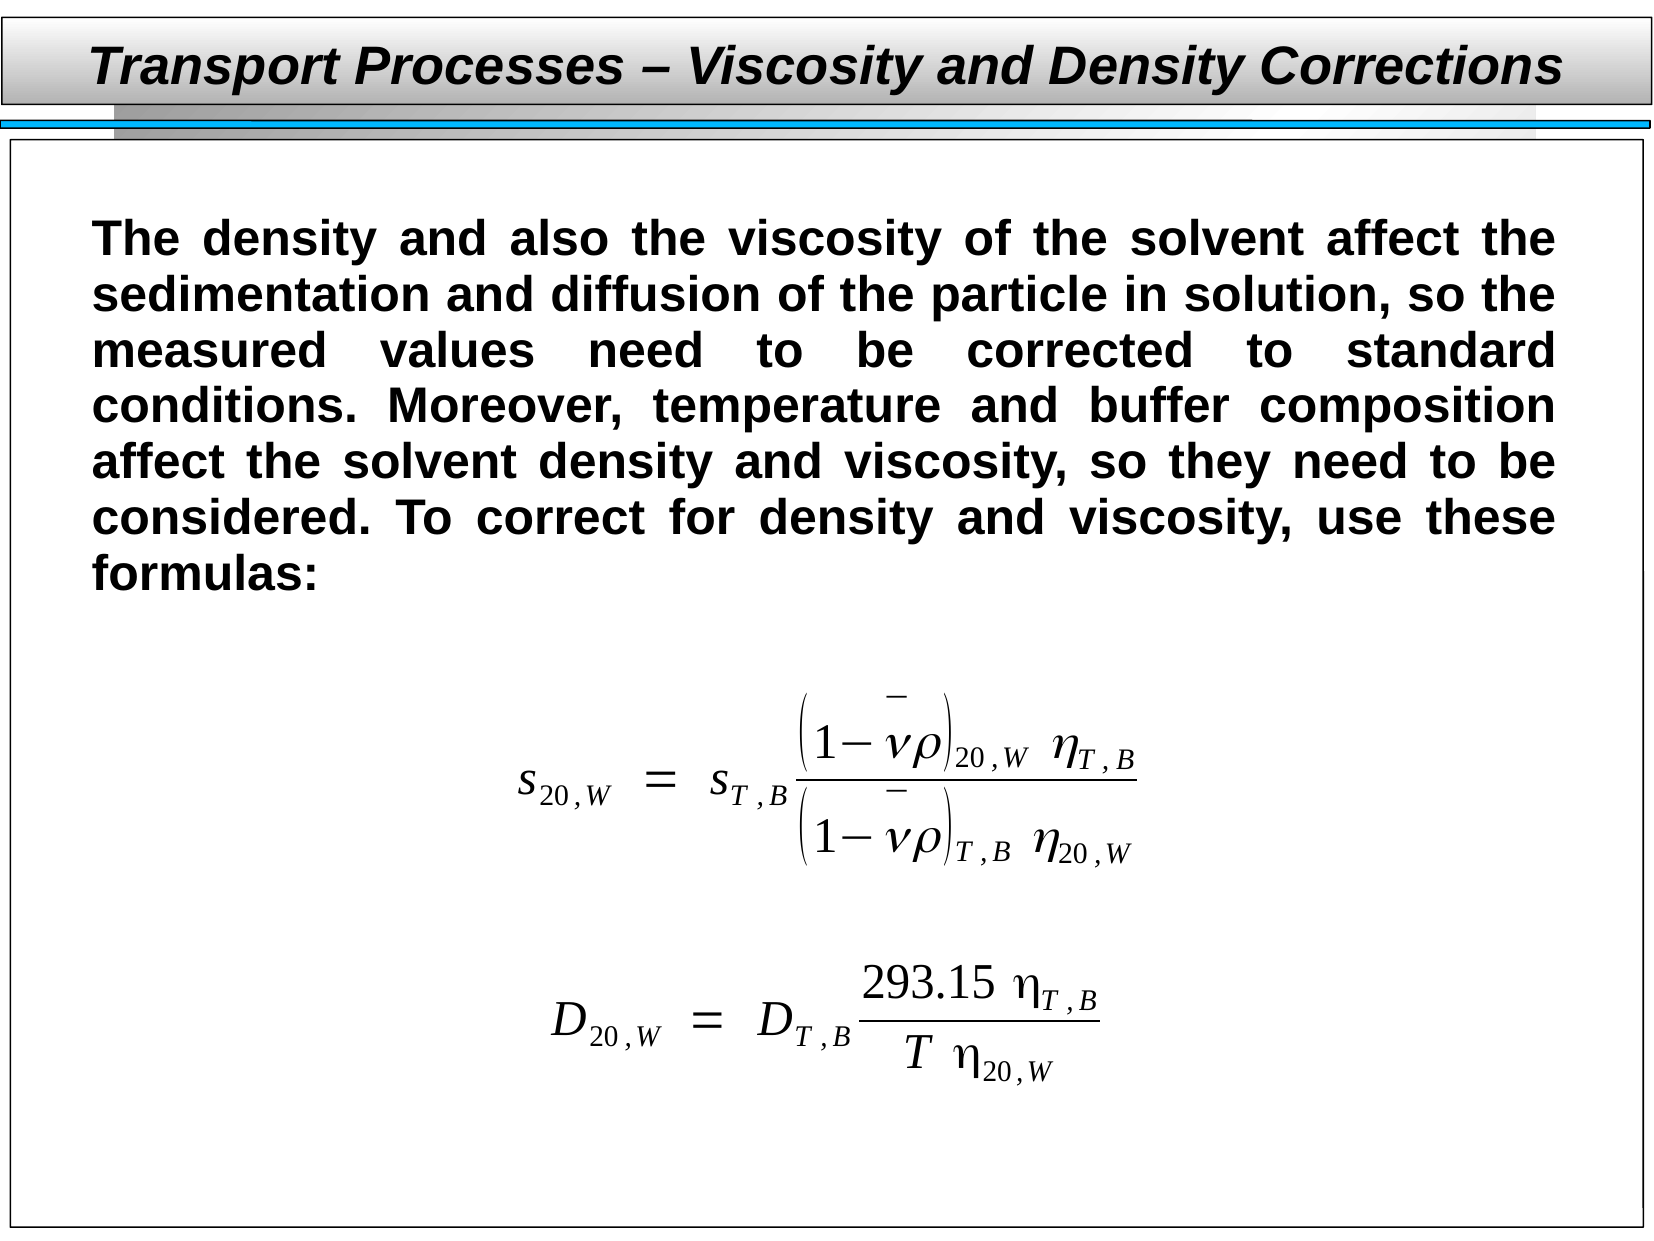

Transport Processes – Viscosity and Density Corrections
The density and also the viscosity of the solvent affect the sedimentation and diffusion of the particle in solution, so the measured values need to be corrected to standard conditions. Moreover, temperature and buffer composition affect the solvent density and viscosity, so they need to be considered. To correct for density and viscosity, use these formulas: